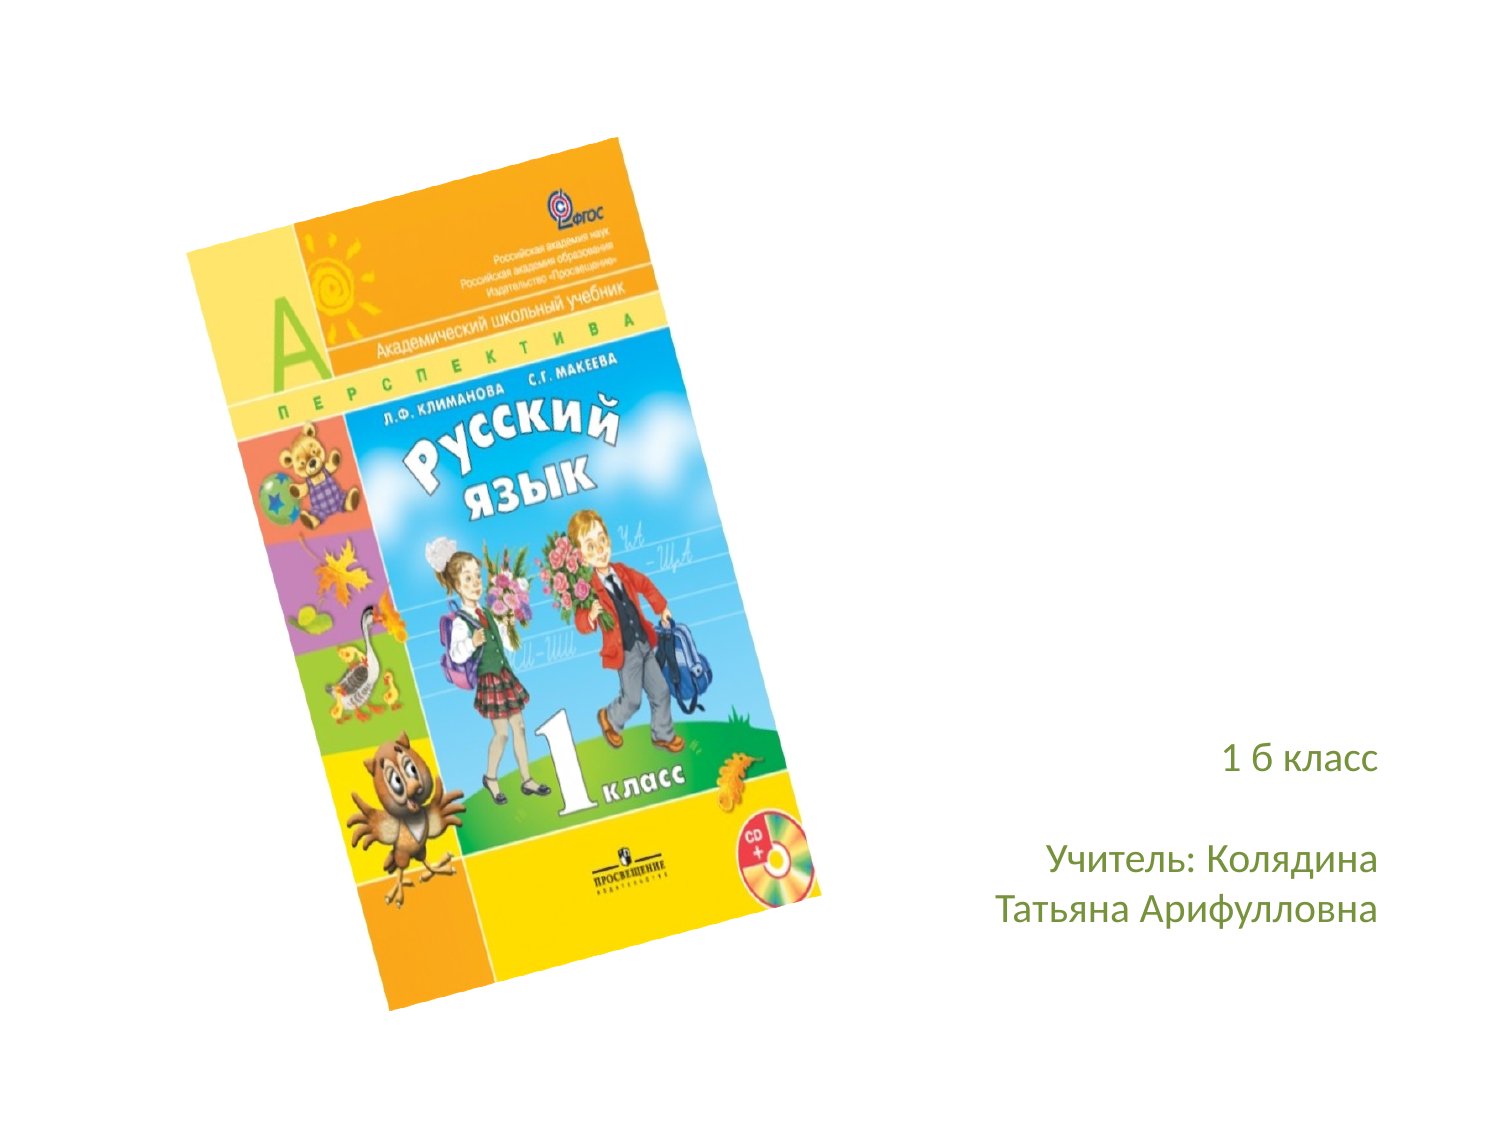

# 1 б класс Учитель: Колядина Татьяна Арифулловна